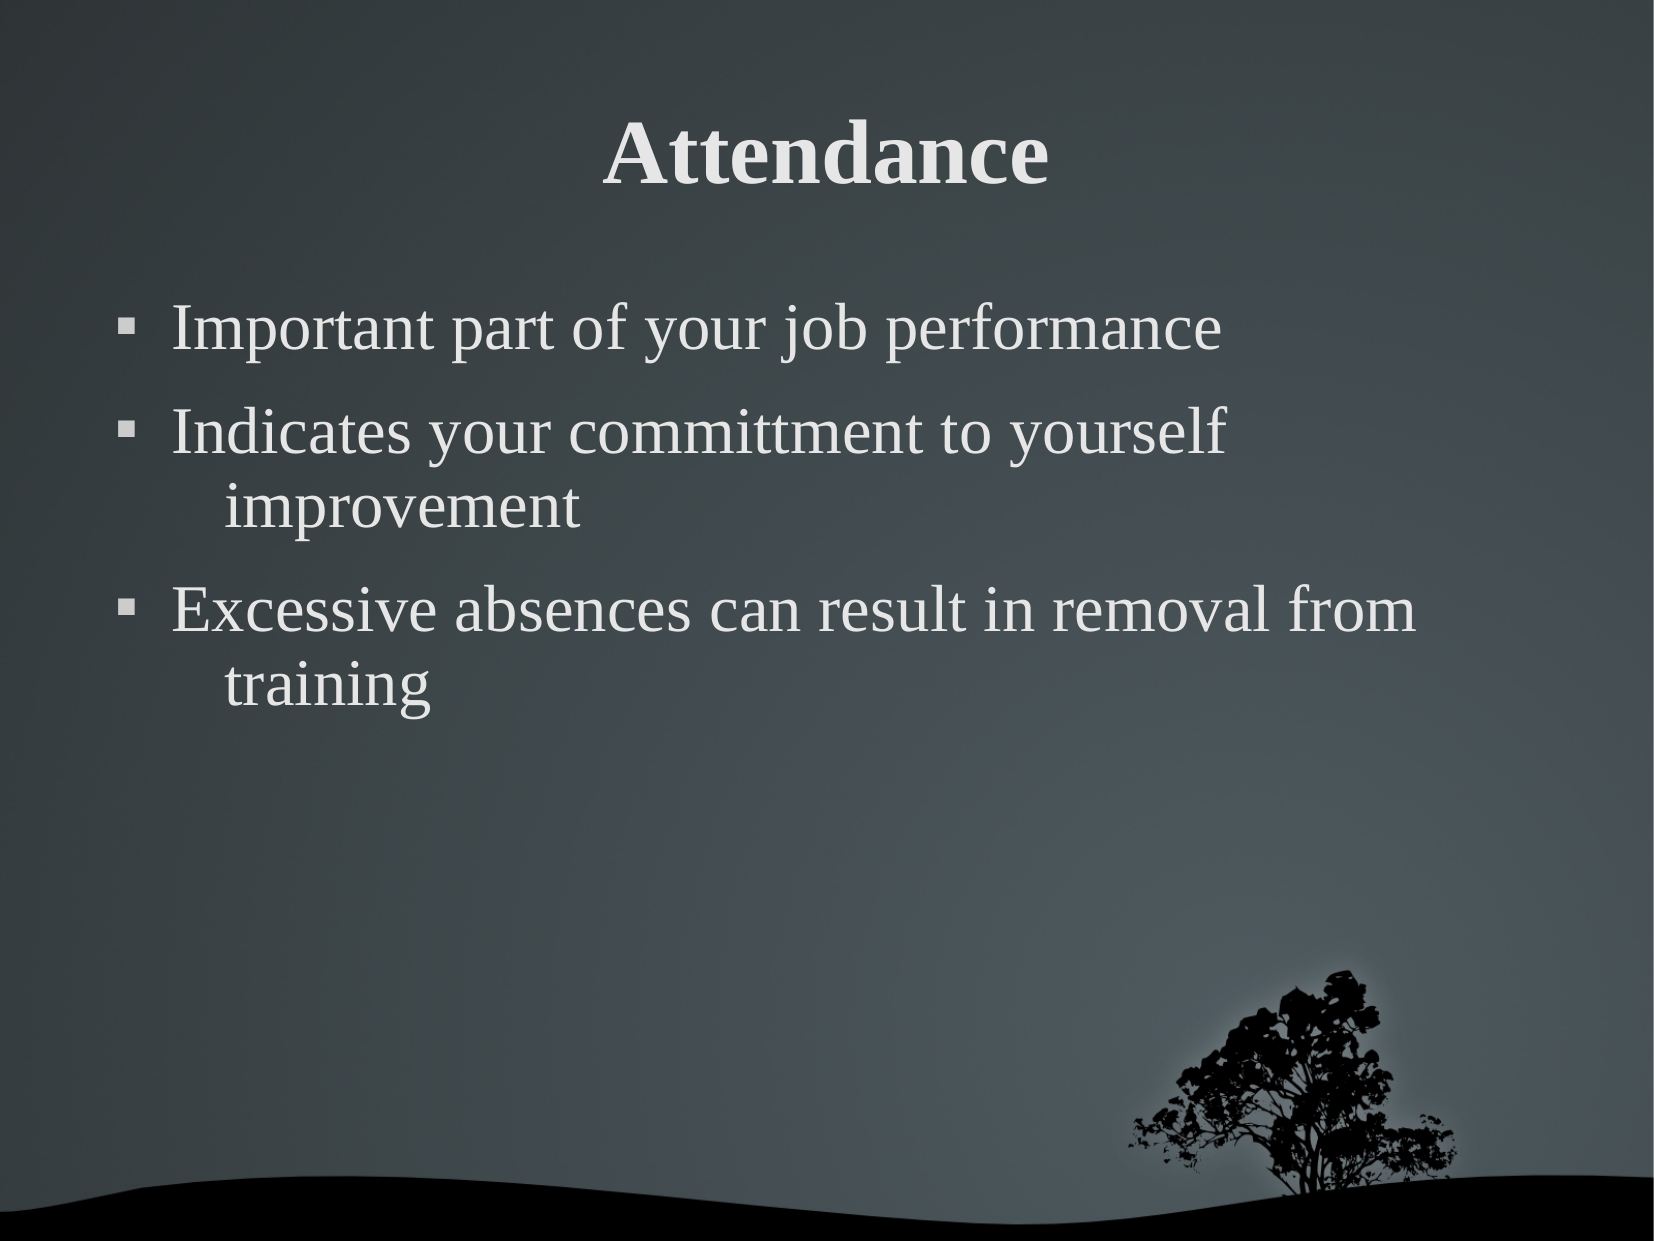

# Attendance
Important part of your job performance
Indicates your committment to yourself improvement
Excessive absences can result in removal from training